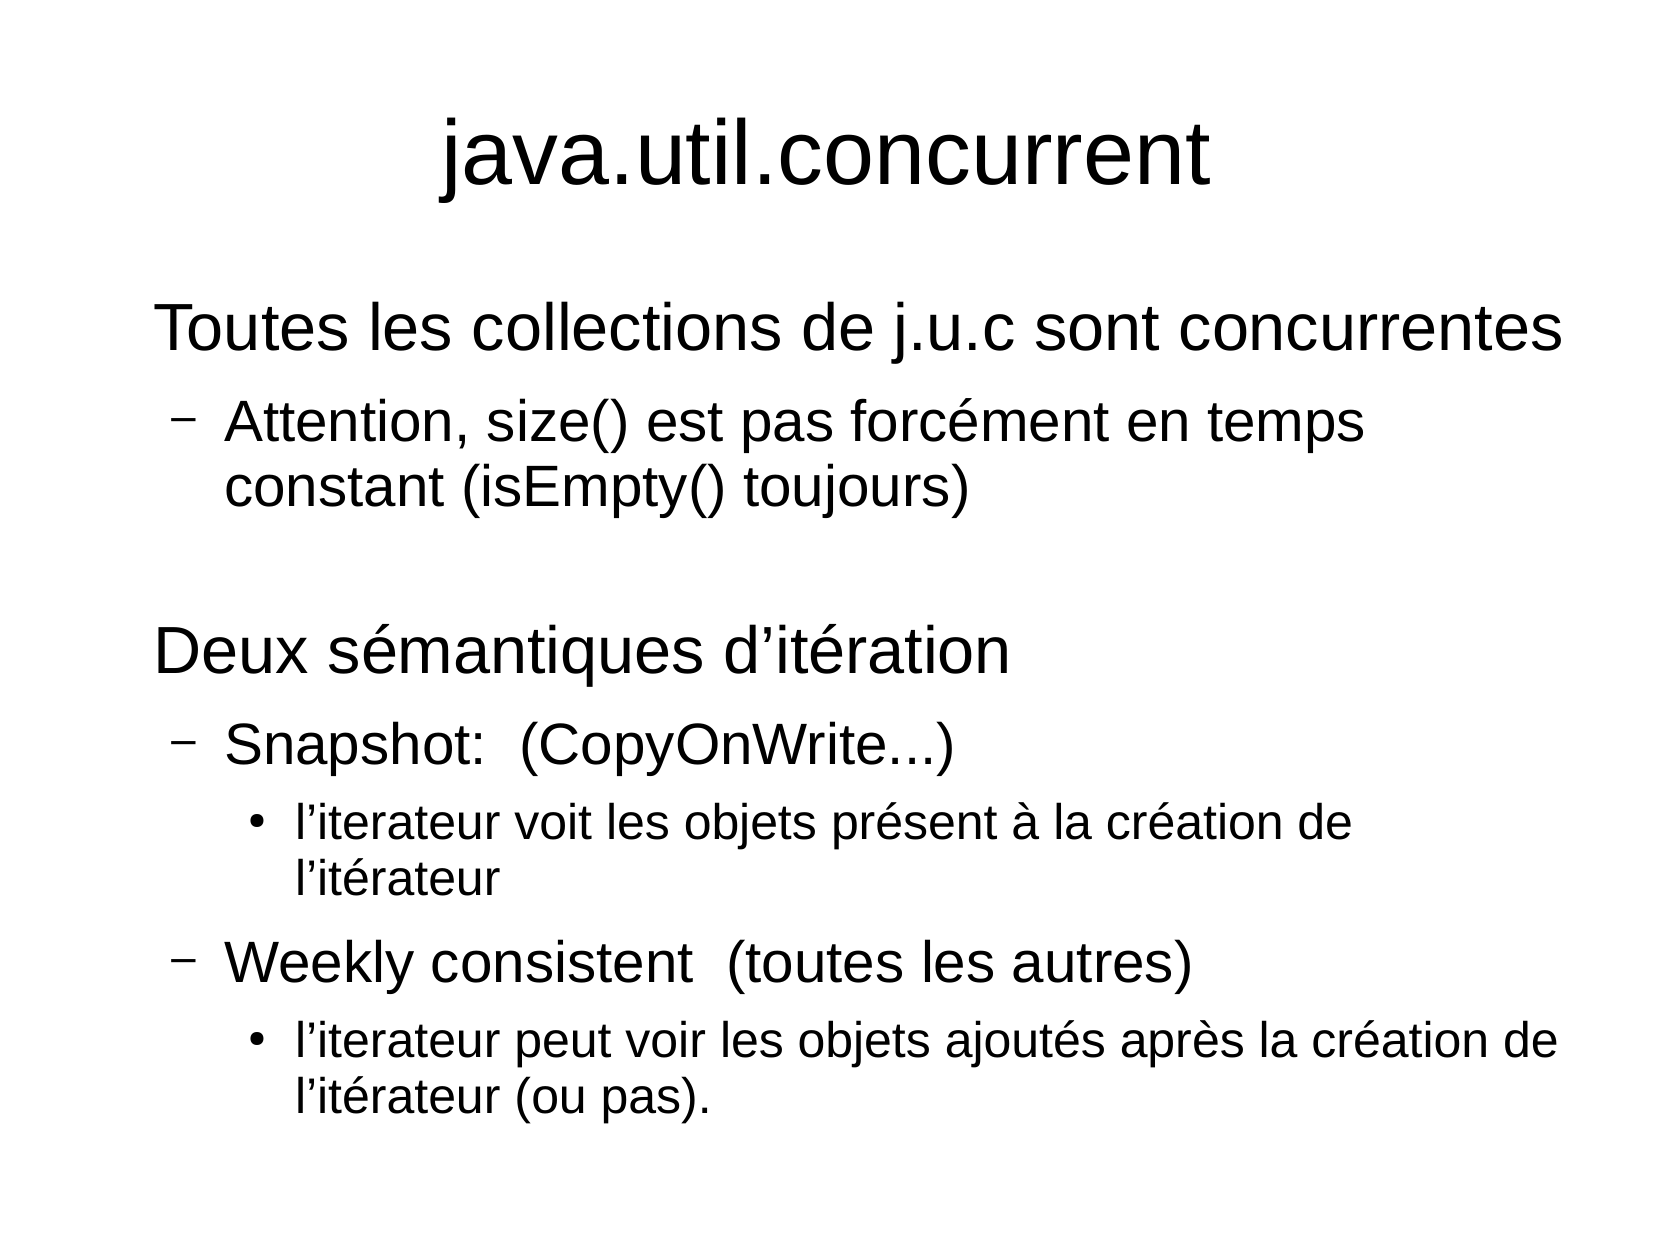

# java.util.concurrent
Toutes les collections de j.u.c sont concurrentes
Attention, size() est pas forcément en temps constant (isEmpty() toujours)
Deux sémantiques d’itération
Snapshot: (CopyOnWrite...)
l’iterateur voit les objets présent à la création de l’itérateur
Weekly consistent (toutes les autres)
l’iterateur peut voir les objets ajoutés après la création de l’itérateur (ou pas).